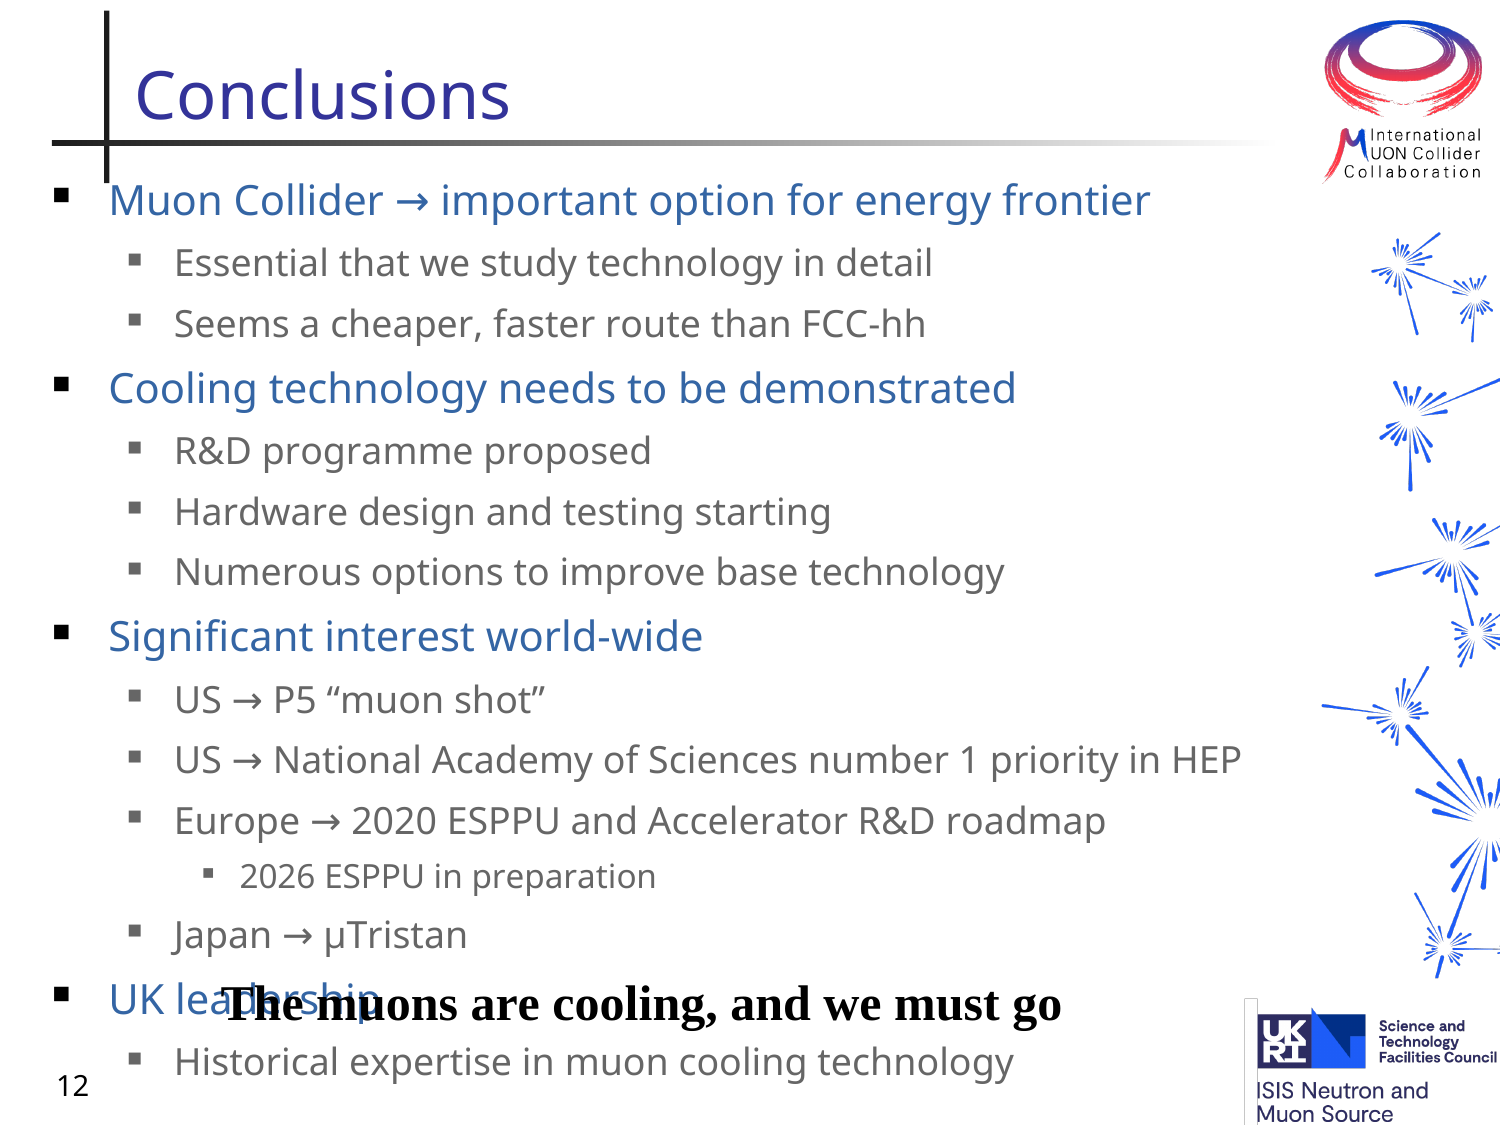

# Conclusions
Muon Collider → important option for energy frontier
Essential that we study technology in detail
Seems a cheaper, faster route than FCC-hh
Cooling technology needs to be demonstrated
R&D programme proposed
Hardware design and testing starting
Numerous options to improve base technology
Significant interest world-wide
US → P5 “muon shot”
US → National Academy of Sciences number 1 priority in HEP
Europe → 2020 ESPPU and Accelerator R&D roadmap
2026 ESPPU in preparation
Japan → μTristan
UK leadership
Historical expertise in muon cooling technology
The muons are cooling, and we must go
12